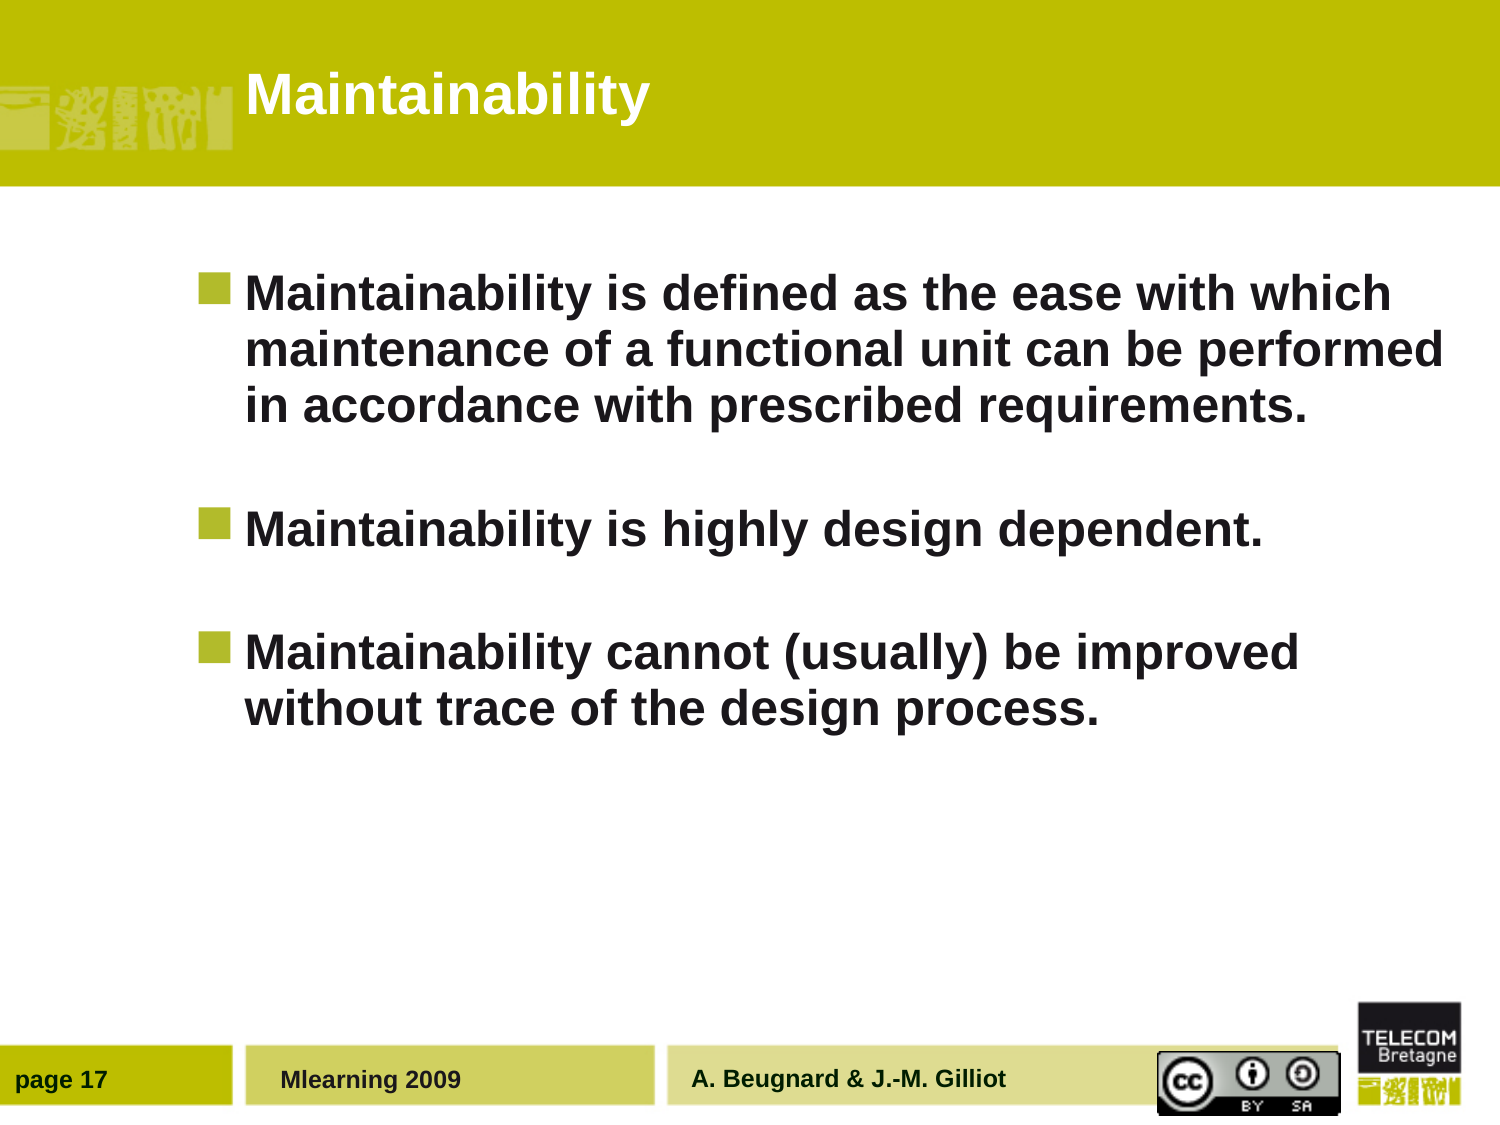

# Maintainability
Maintainability is defined as the ease with which maintenance of a functional unit can be performed in accordance with prescribed requirements.
Maintainability is highly design dependent.
Maintainability cannot (usually) be improved without trace of the design process.
17